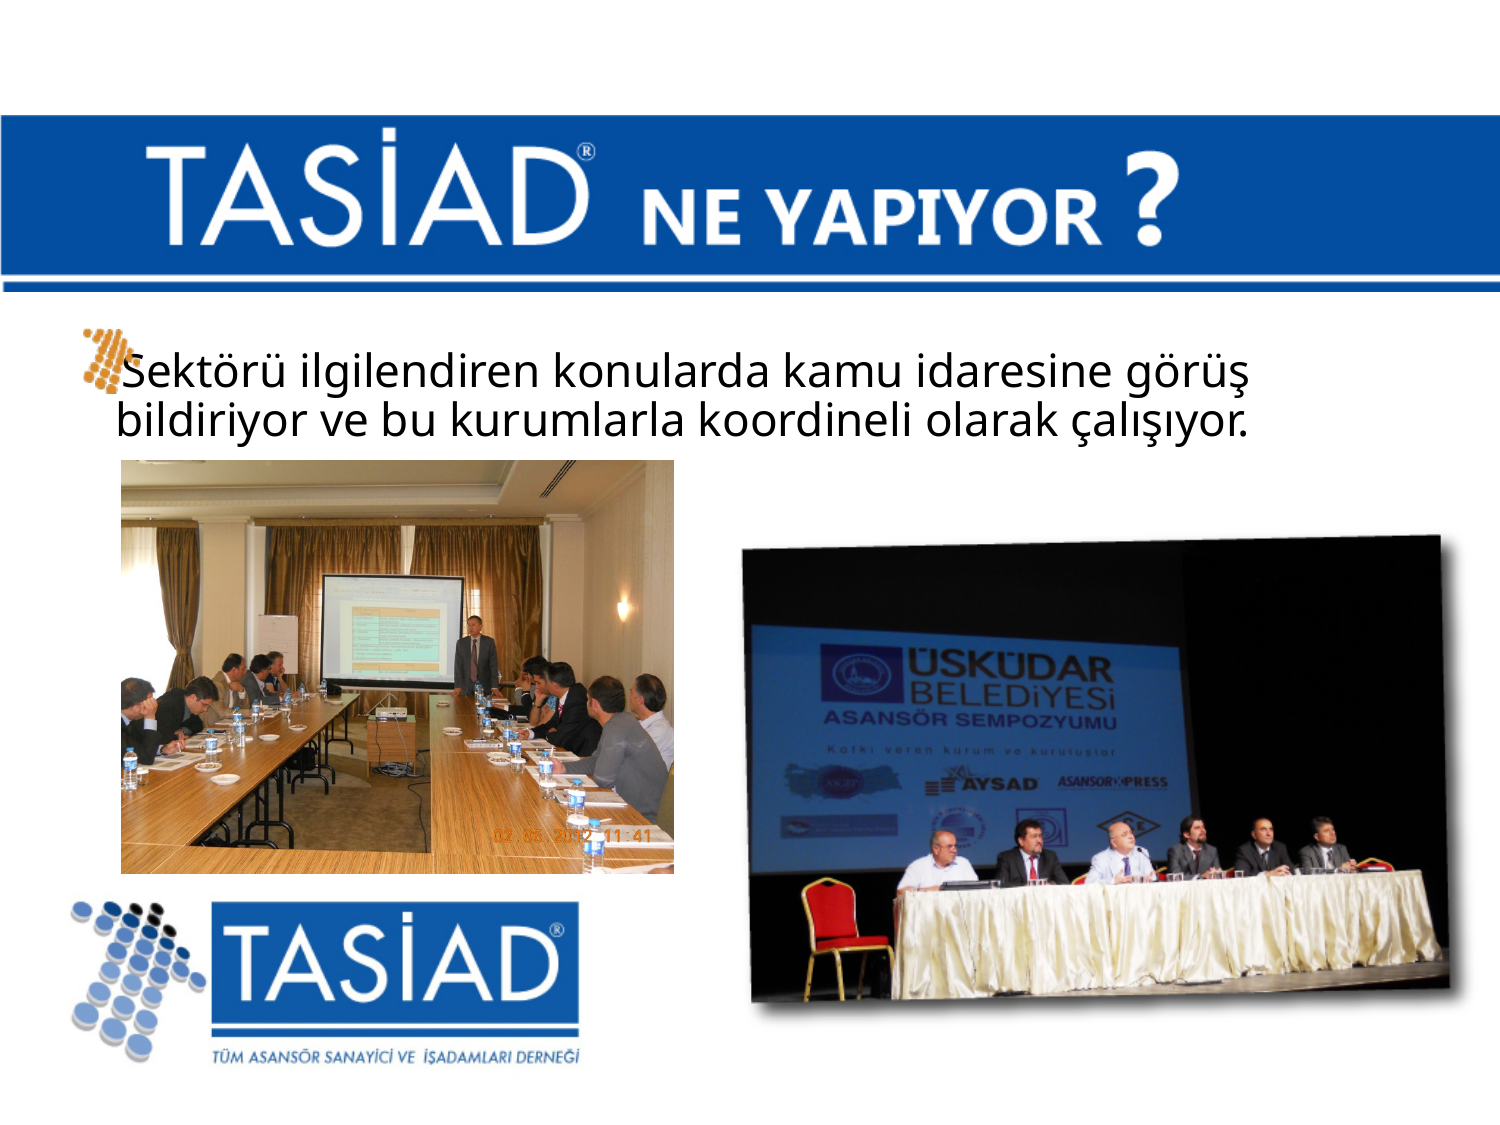

Sektörü ilgilendiren konularda kamu idaresine görüş bildiriyor ve bu kurumlarla koordineli olarak çalışıyor.